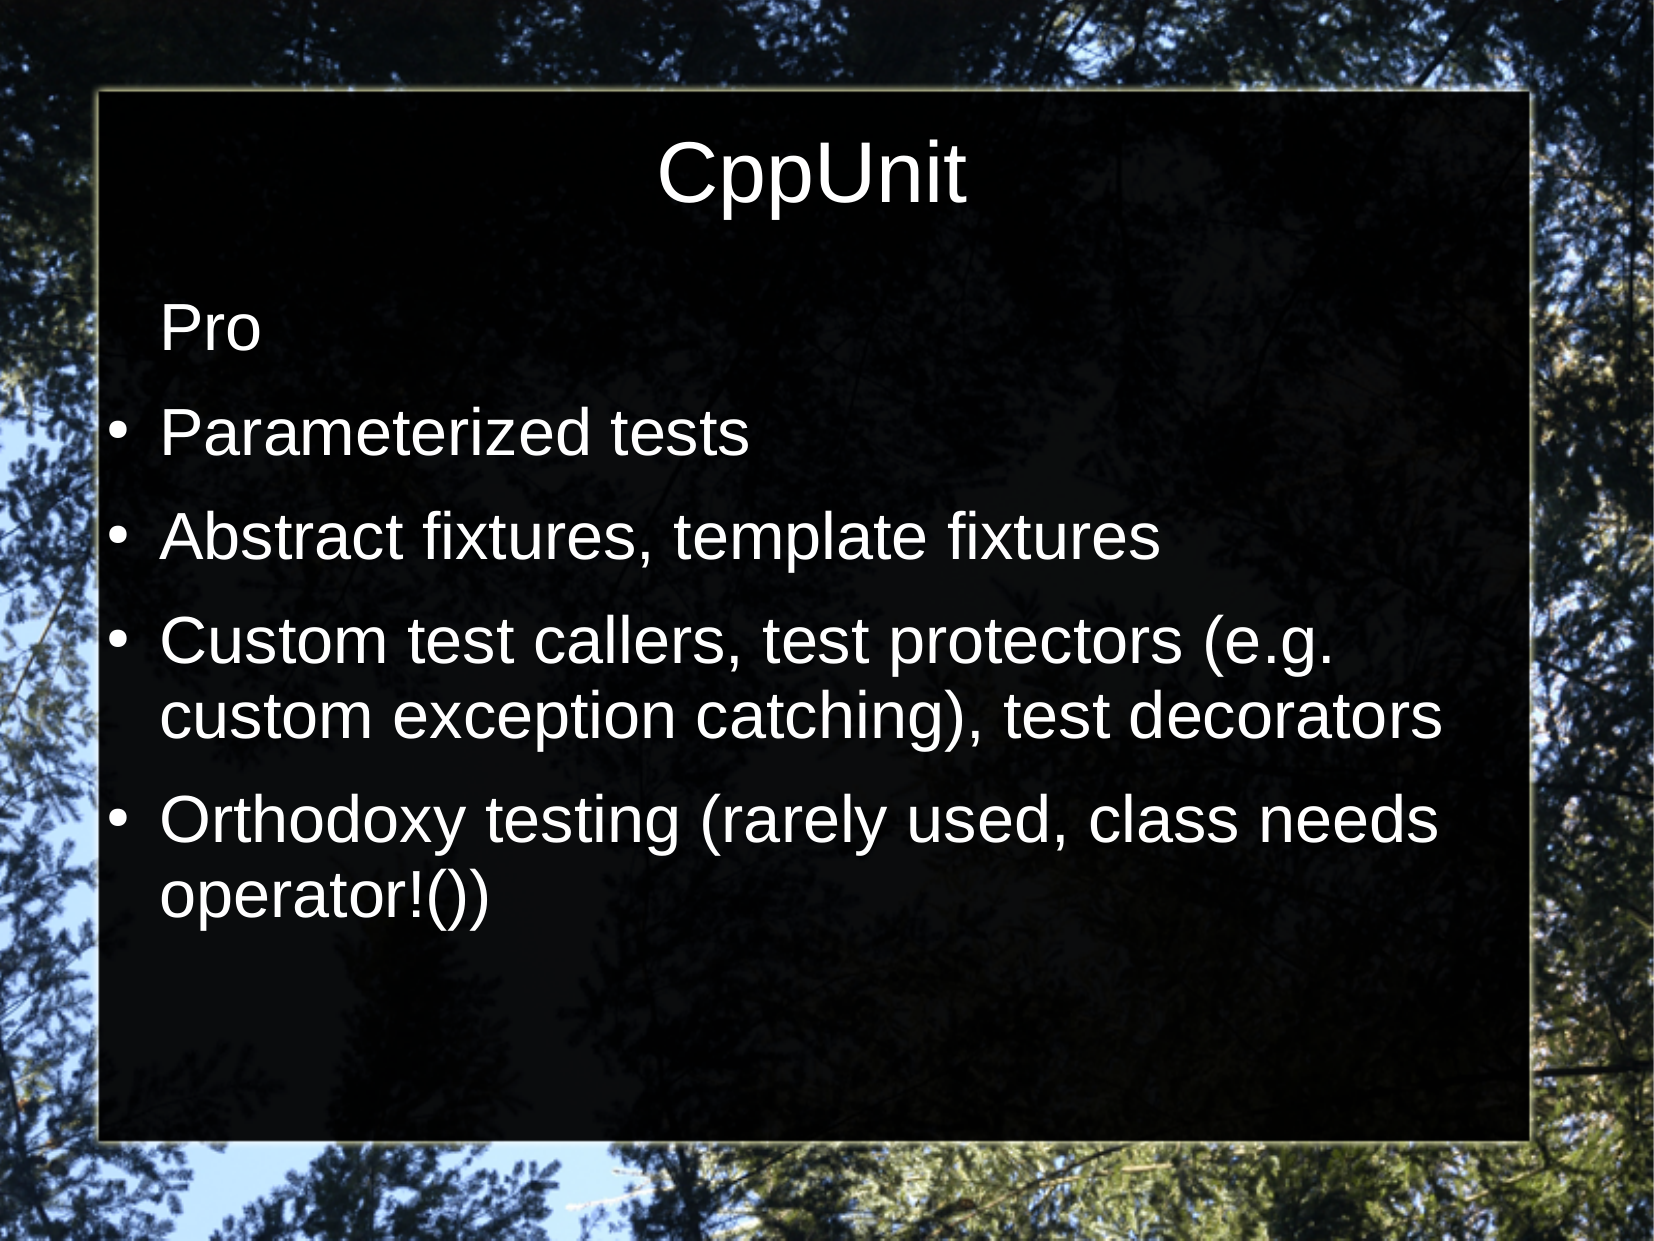

# CppUnit
Pro
Parameterized tests
Abstract fixtures, template fixtures
Custom test callers, test protectors (e.g. custom exception catching), test decorators
Orthodoxy testing (rarely used, class needs operator!())